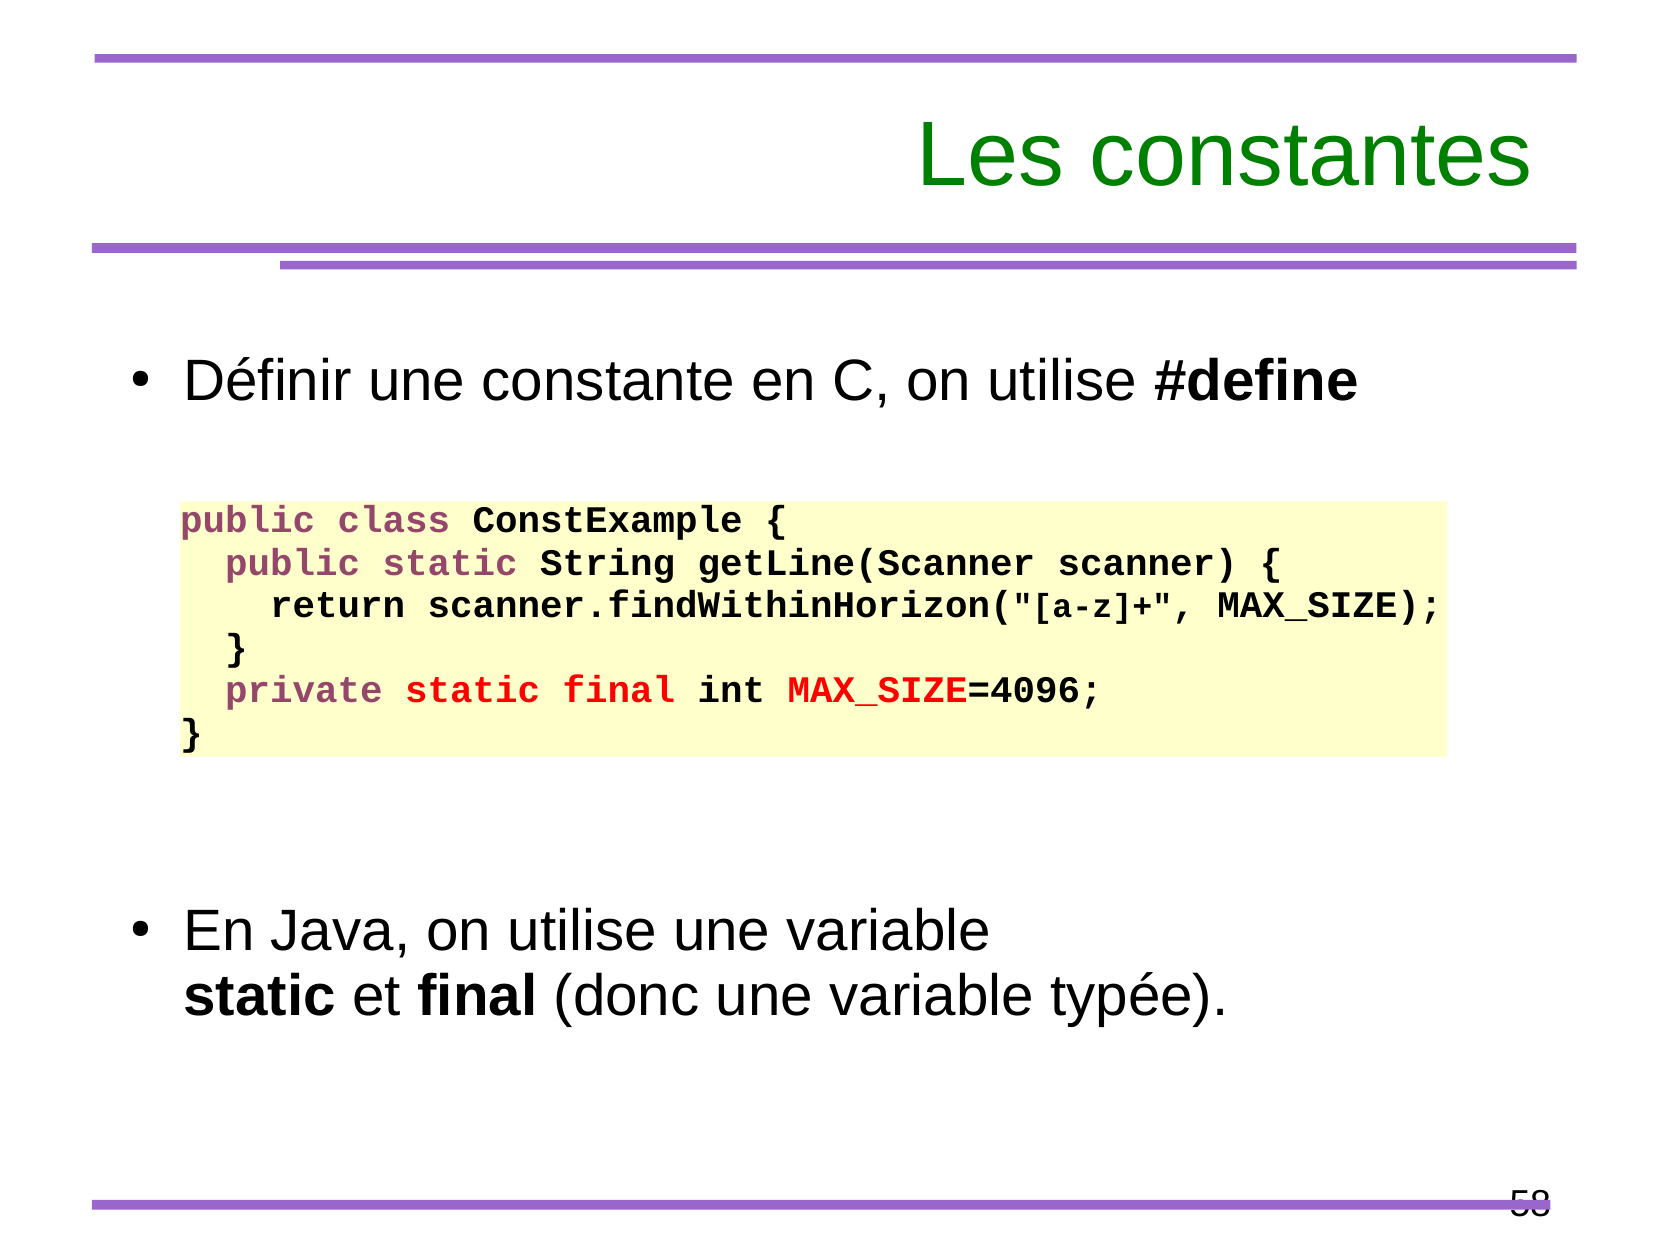

# Les constantes
Définir une constante en C, on utilise #define
En Java, on utilise une variable
static et final (donc une variable typée).
public class ConstExample {
 public static String getLine(Scanner scanner) {
 return scanner.findWithinHorizon("[a-z]+", MAX_SIZE);
 }
 private static final int MAX_SIZE=4096;
}